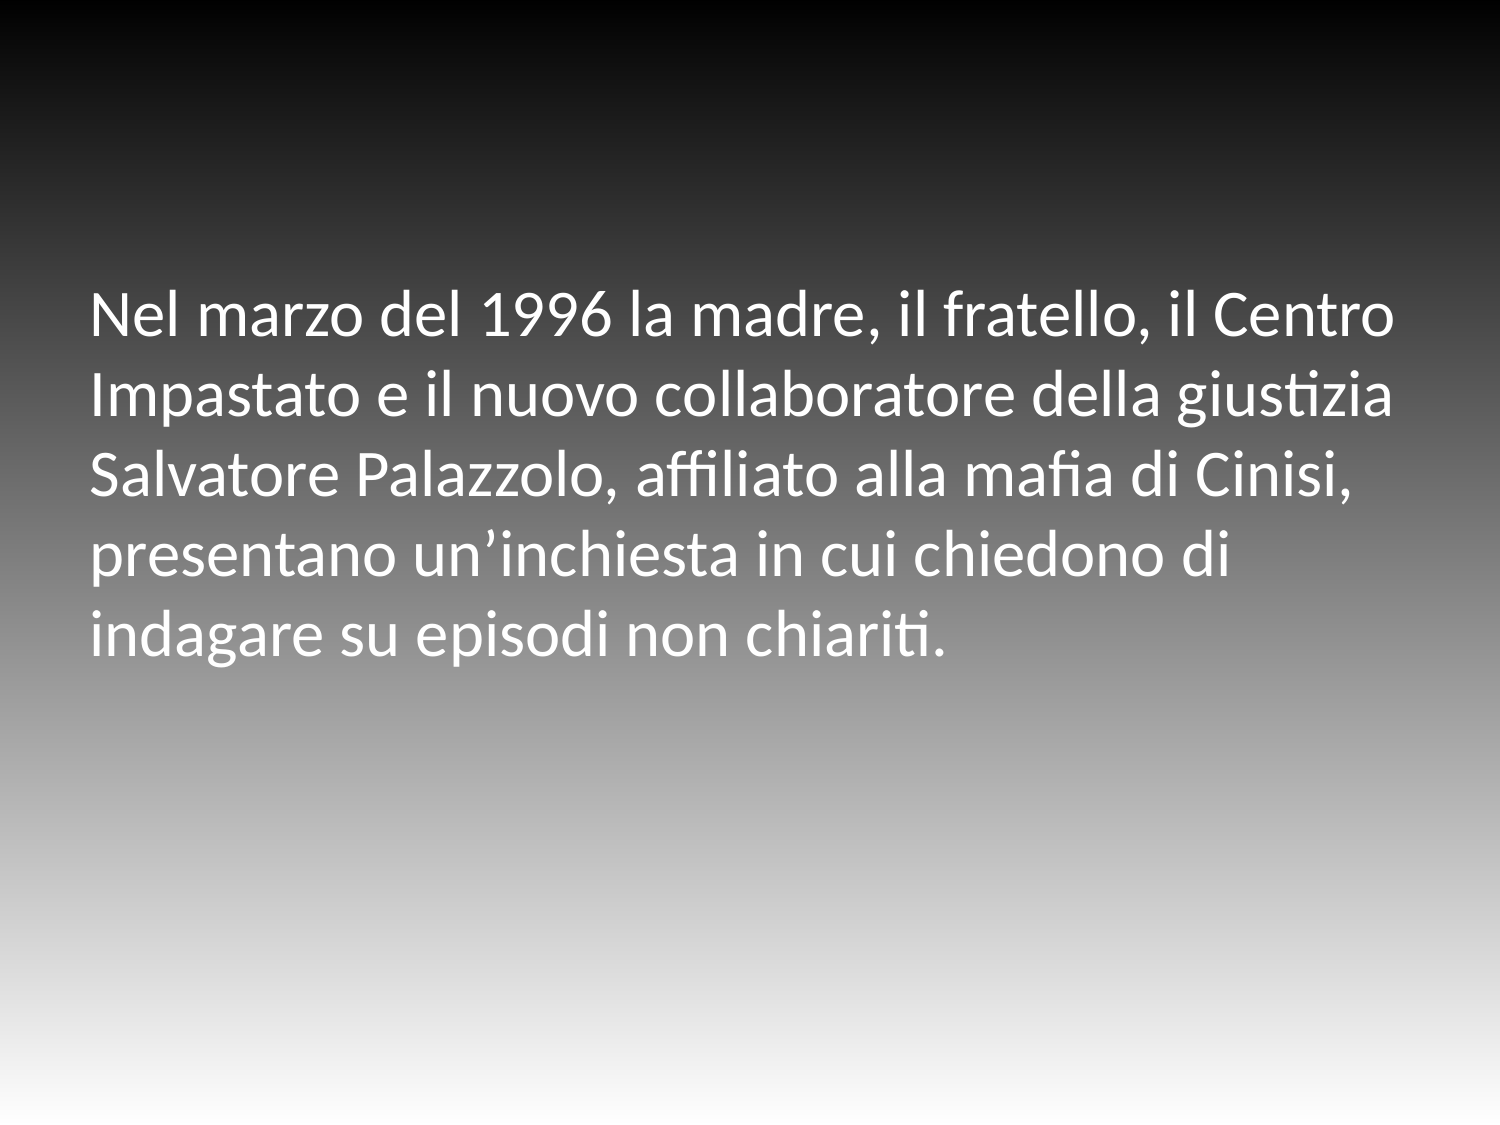

#
Nel marzo del 1996 la madre, il fratello, il Centro Impastato e il nuovo collaboratore della giustizia Salvatore Palazzolo, affiliato alla mafia di Cinisi, presentano un’inchiesta in cui chiedono di indagare su episodi non chiariti.